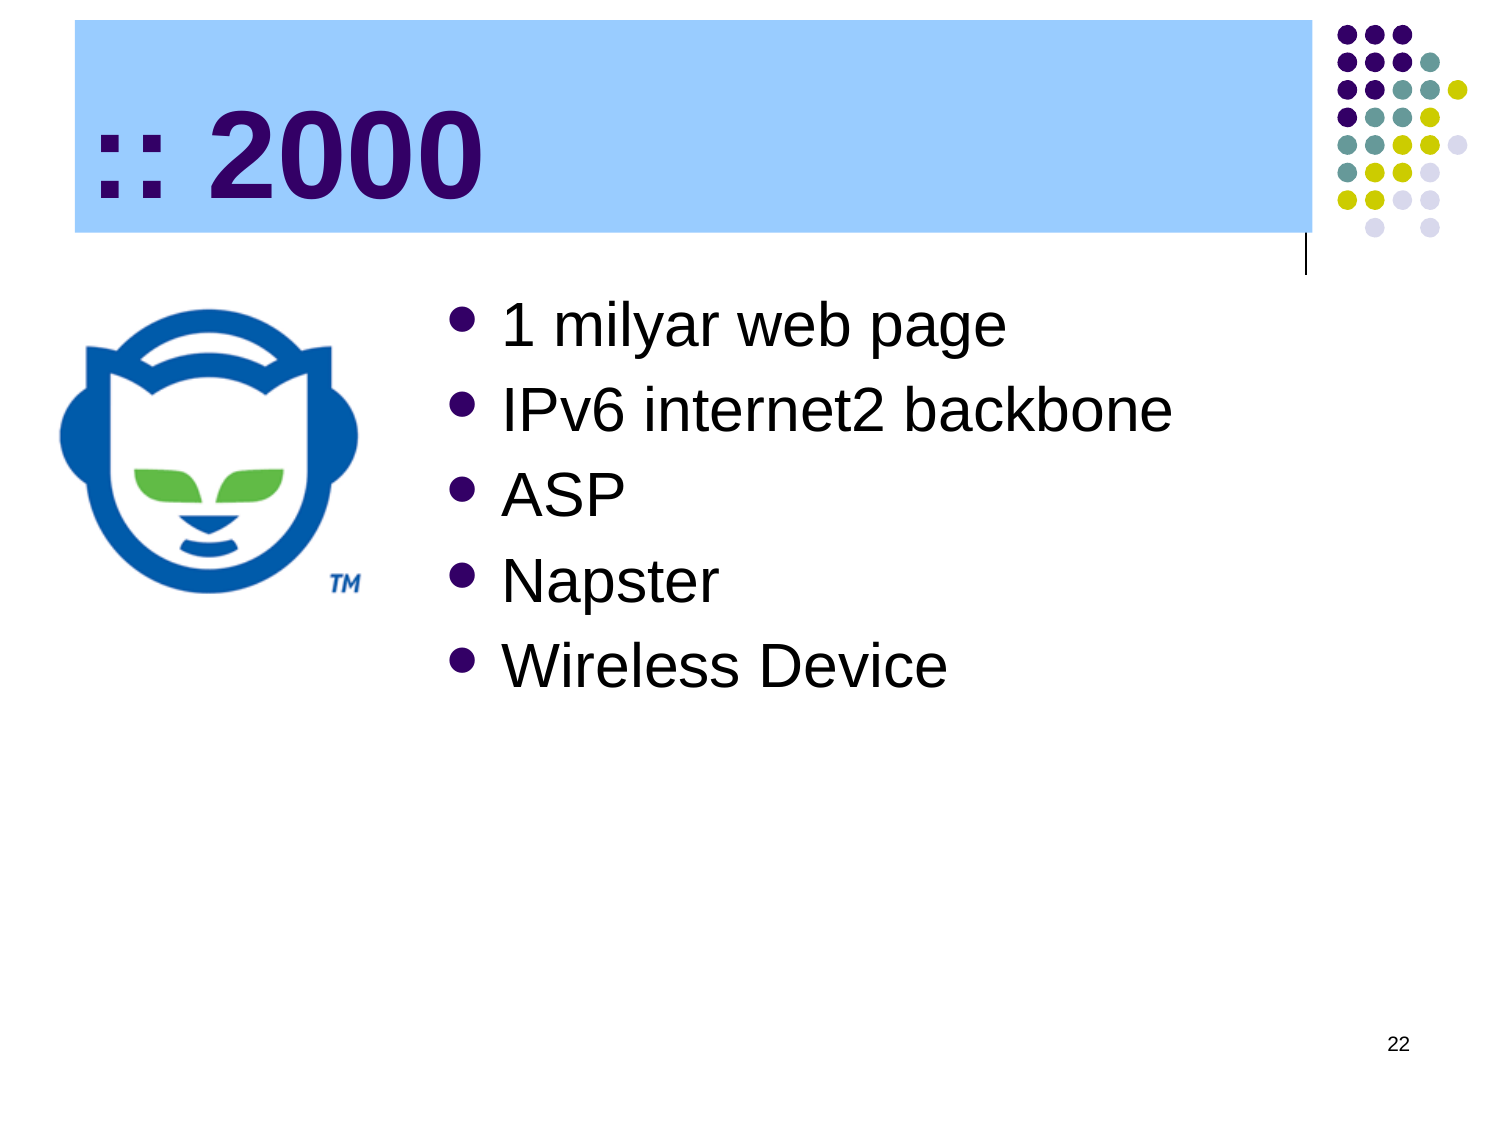

# :: 2000
1 milyar web page
IPv6 internet2 backbone
ASP
Napster
Wireless Device
22